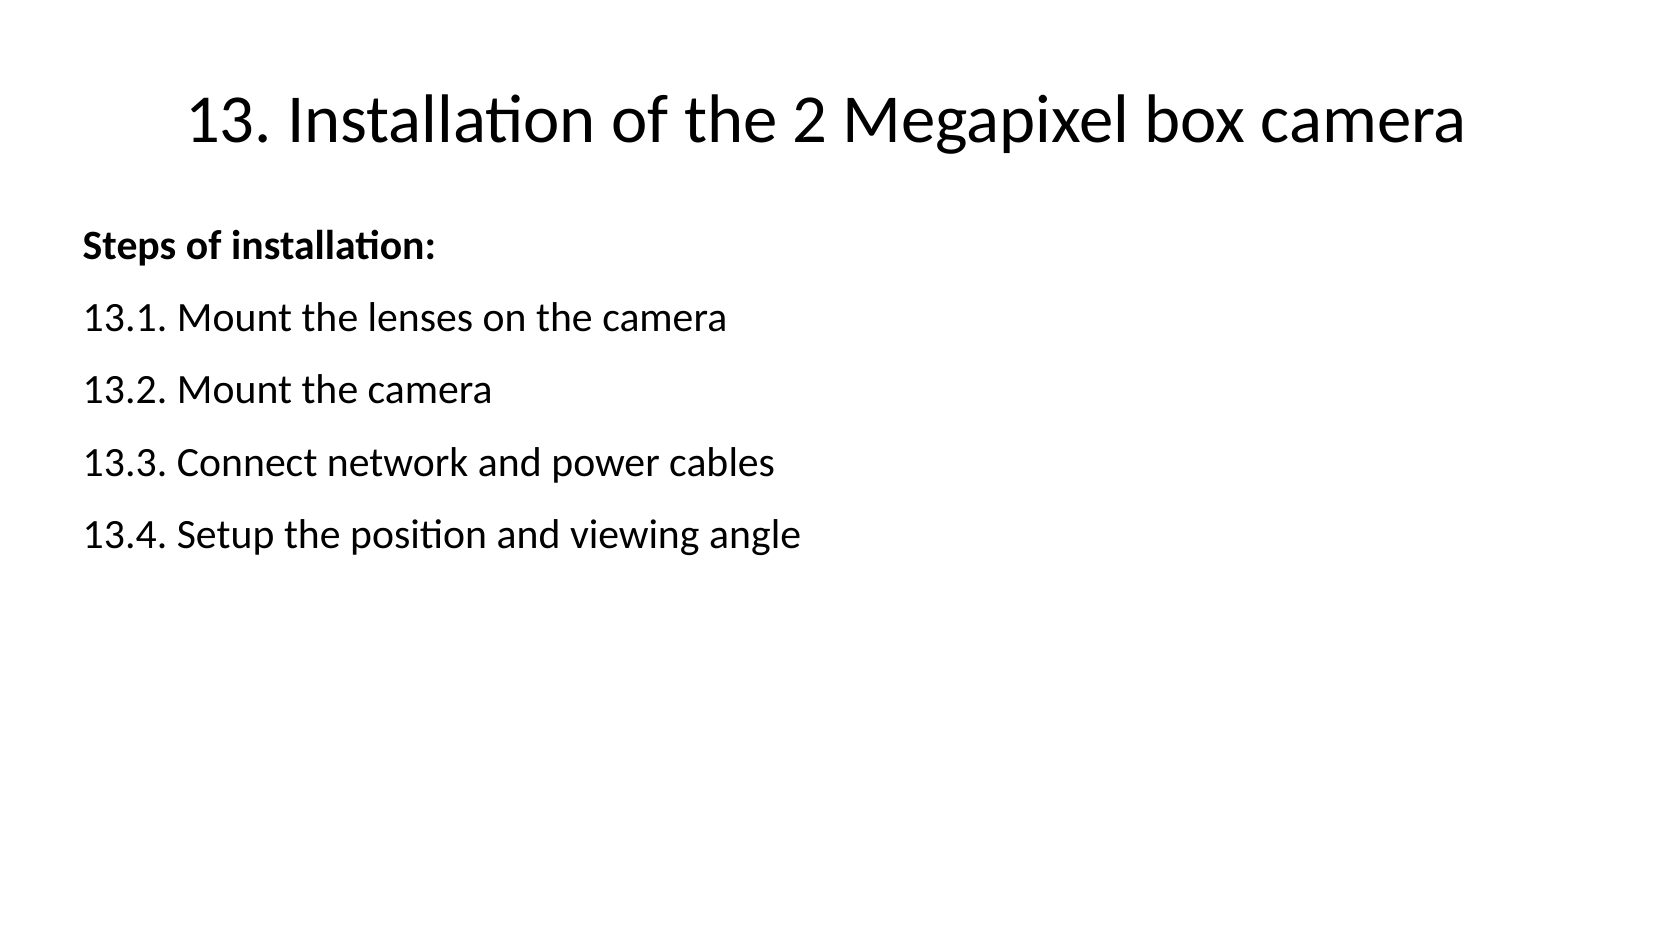

# 13. Installation of the 2 Megapixel box camera
Steps of installation:
13.1. Mount the lenses on the camera
13.2. Mount the camera
13.3. Connect network and power cables
13.4. Setup the position and viewing angle